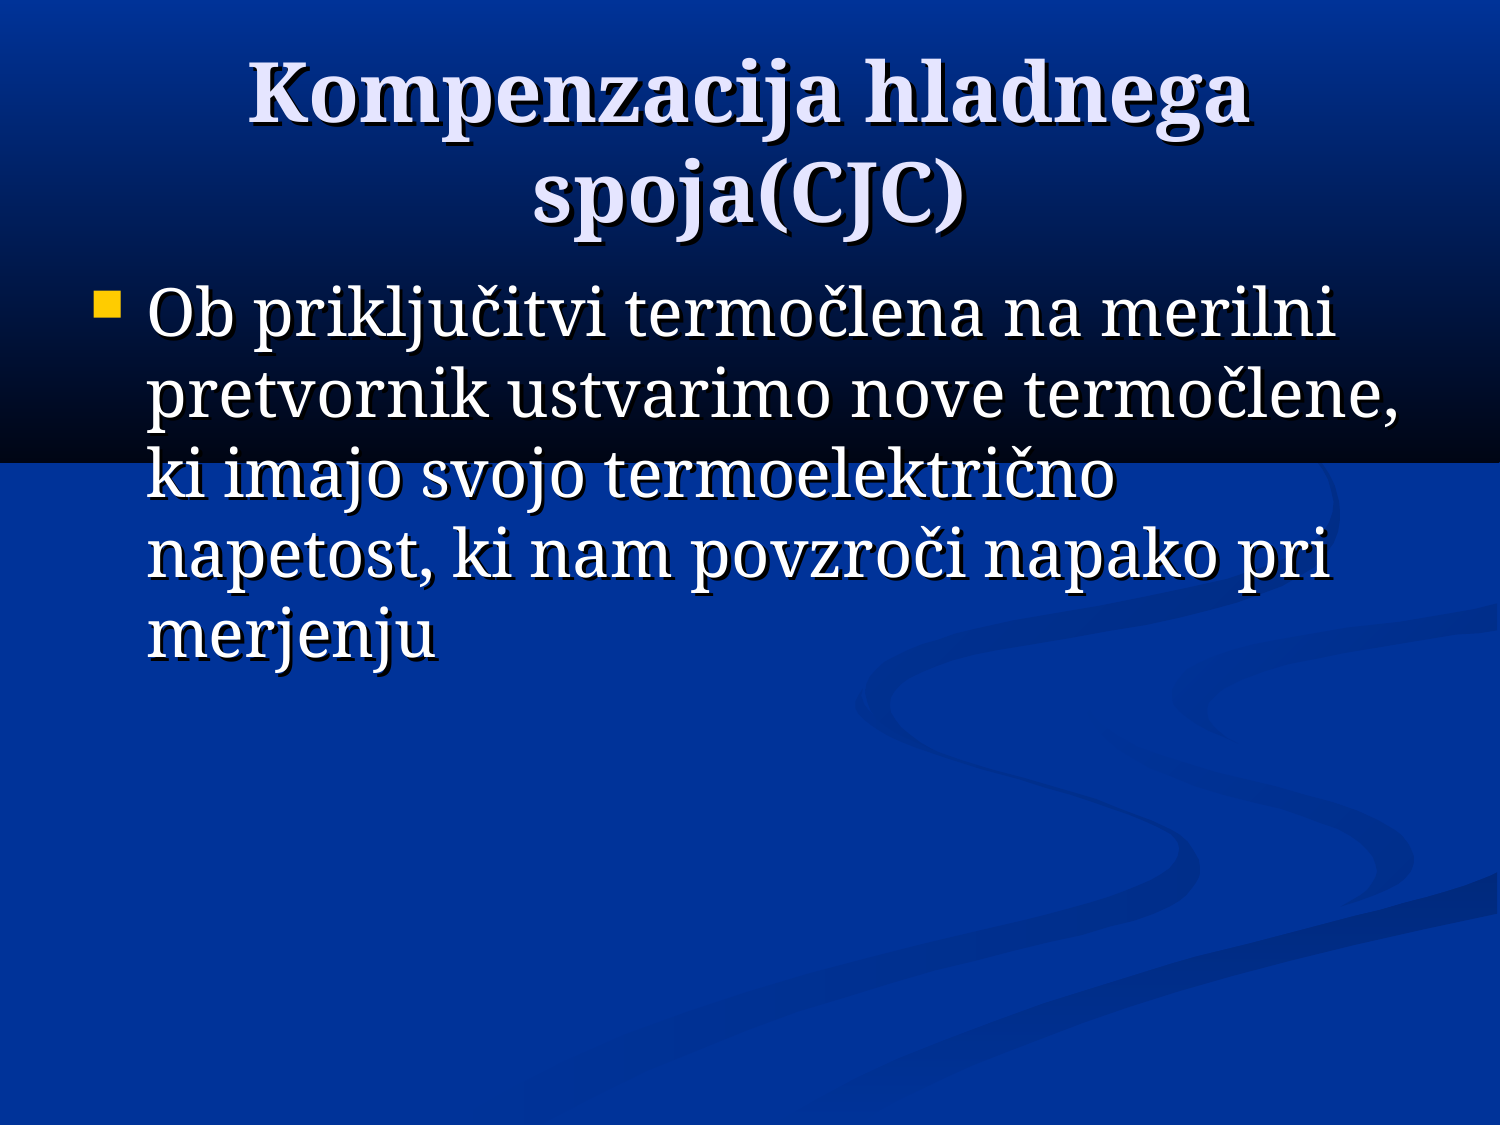

# Kompenzacija hladnega spoja(CJC)
Ob priključitvi termočlena na merilni pretvornik ustvarimo nove termočlene, ki imajo svojo termoelektrično napetost, ki nam povzroči napako pri merjenju